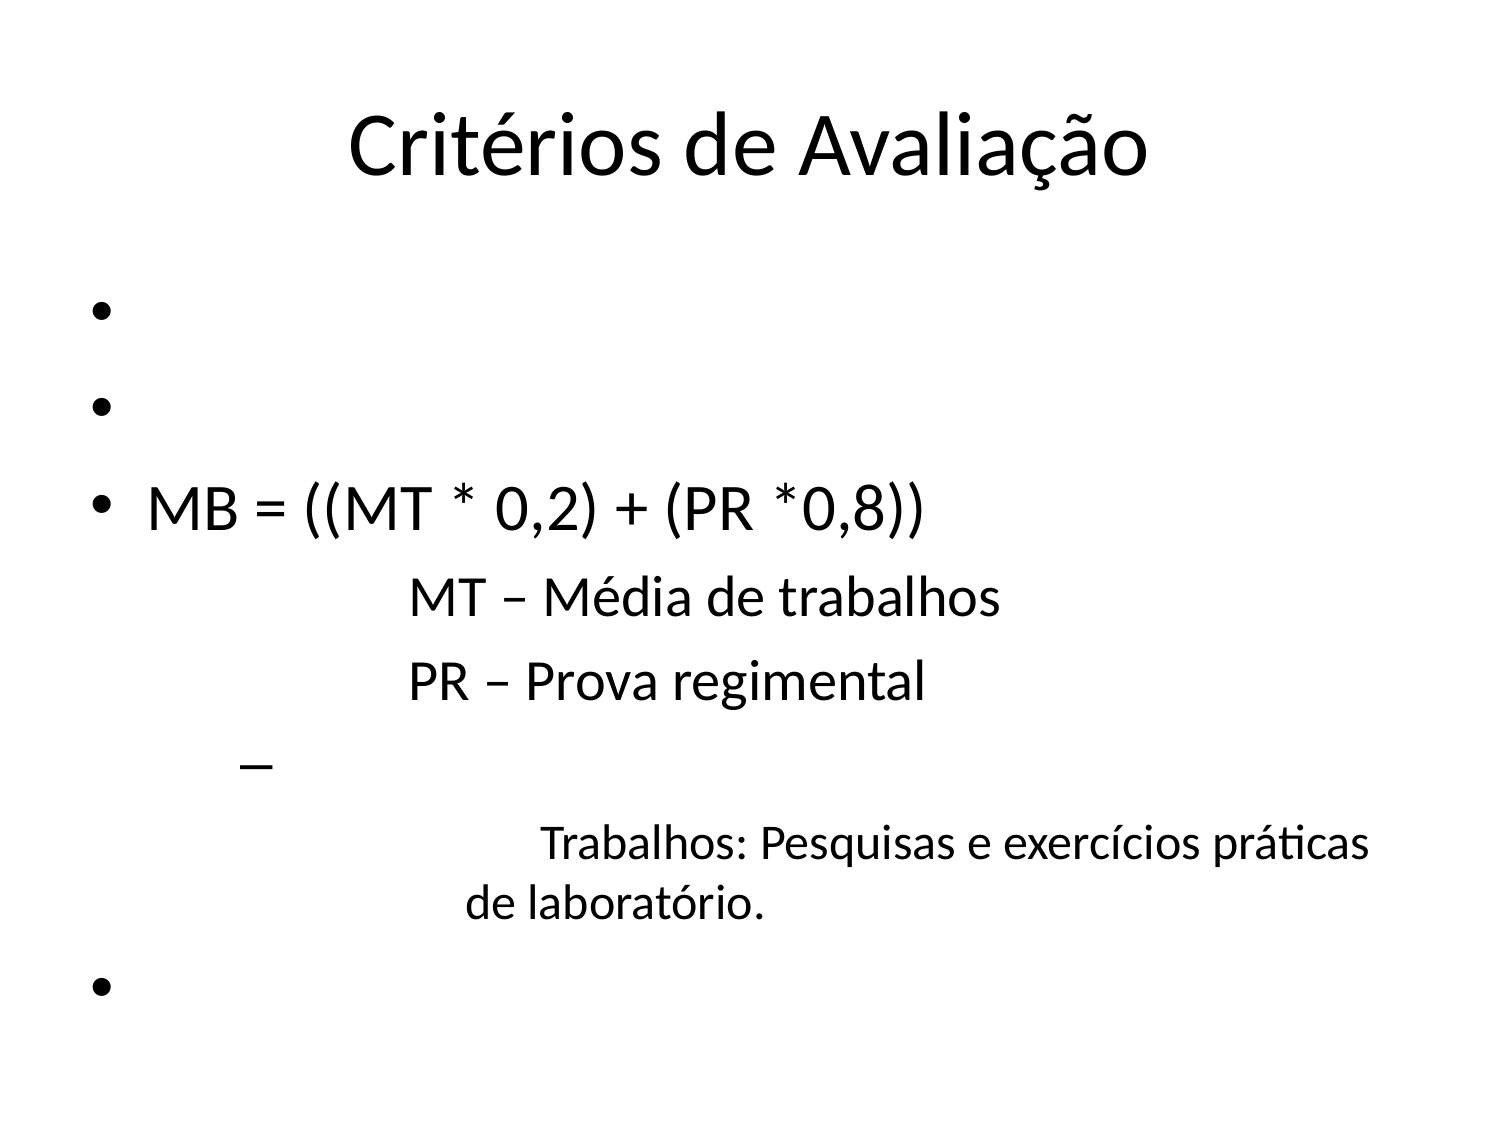

# Critérios de Avaliação
MB = ((MT * 0,2) + (PR *0,8))
	MT – Média de trabalhos
	PR – Prova regimental
	Trabalhos: Pesquisas e exercícios práticas de laboratório.